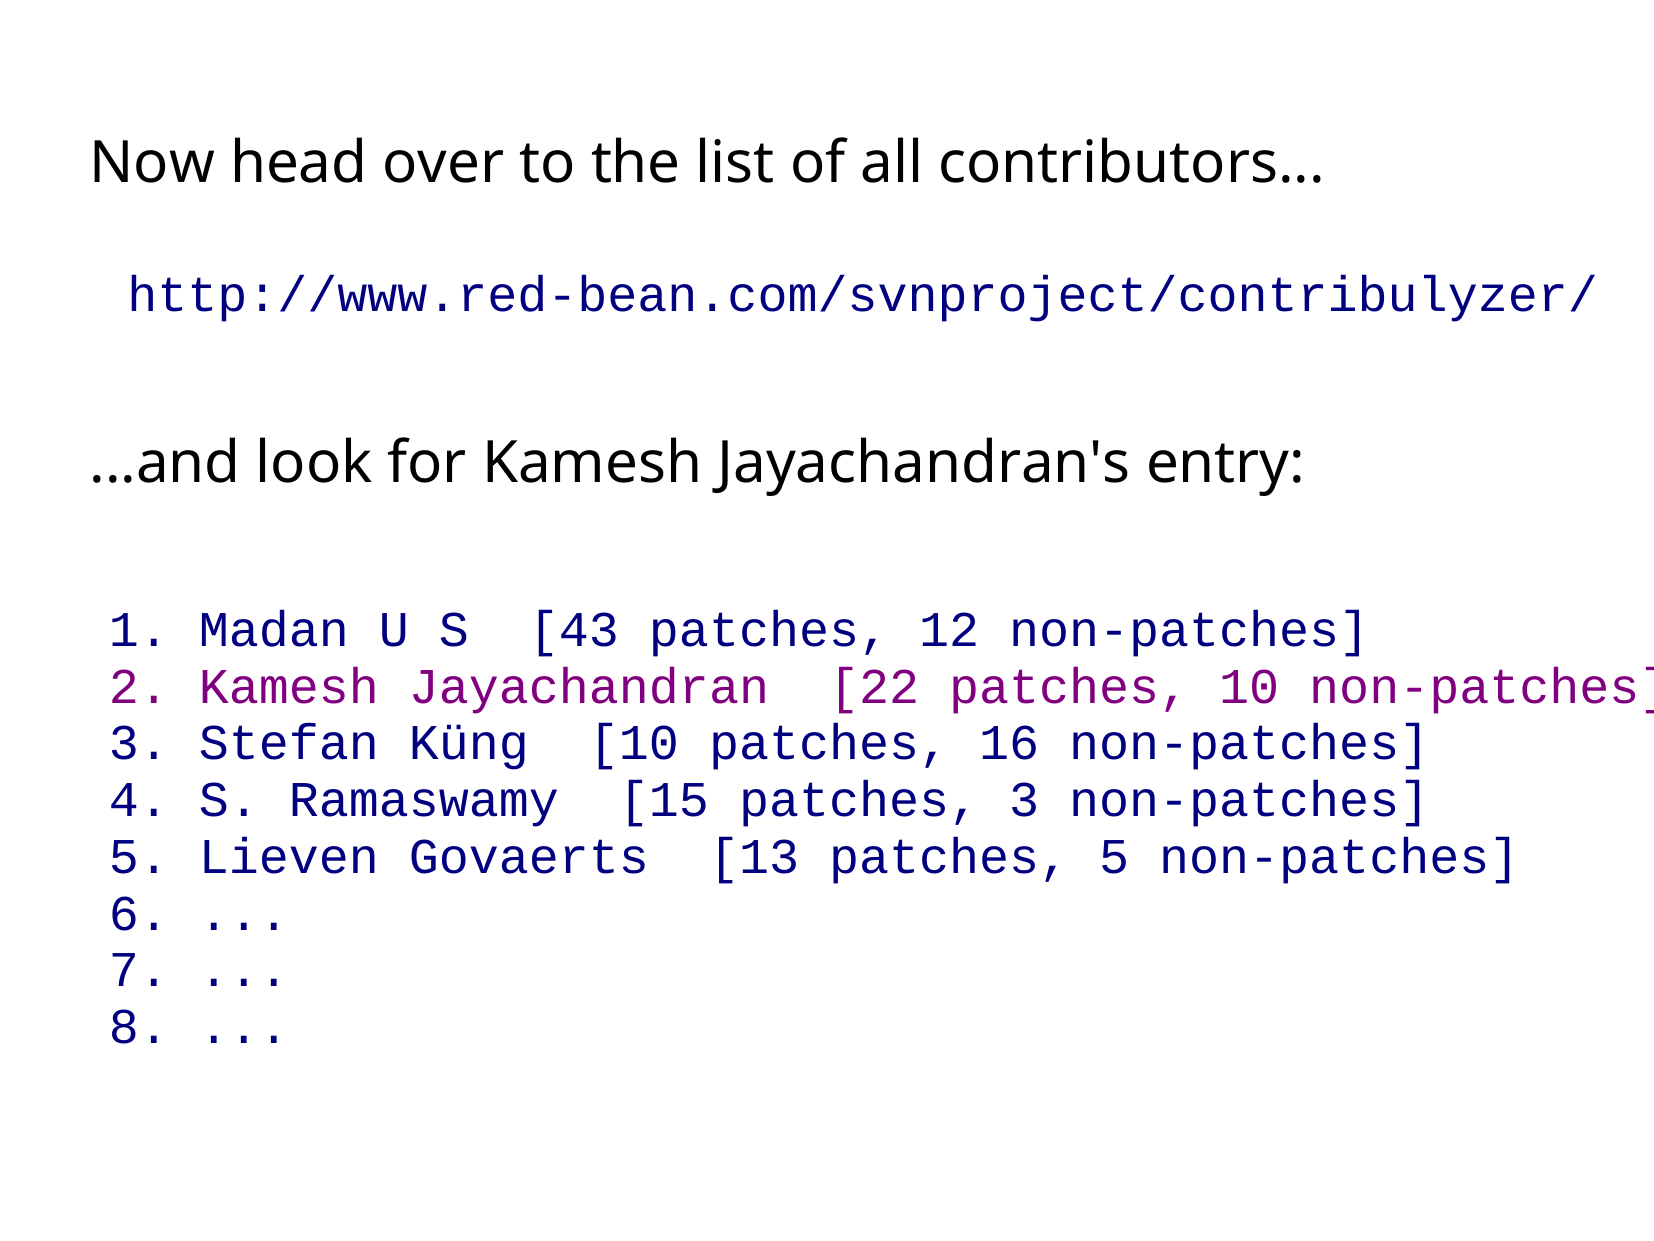

Now head over to the list of all contributors...
http://www.red-bean.com/svnproject/contribulyzer/
...and look for Kamesh Jayachandran's entry:
1. Madan U S [43 patches, 12 non-patches]
2. Kamesh Jayachandran [22 patches, 10 non-patches]
3. Stefan Küng [10 patches, 16 non-patches]
4. S. Ramaswamy [15 patches, 3 non-patches]
5. Lieven Govaerts [13 patches, 5 non-patches]
6. ...
7. ...
8. ...